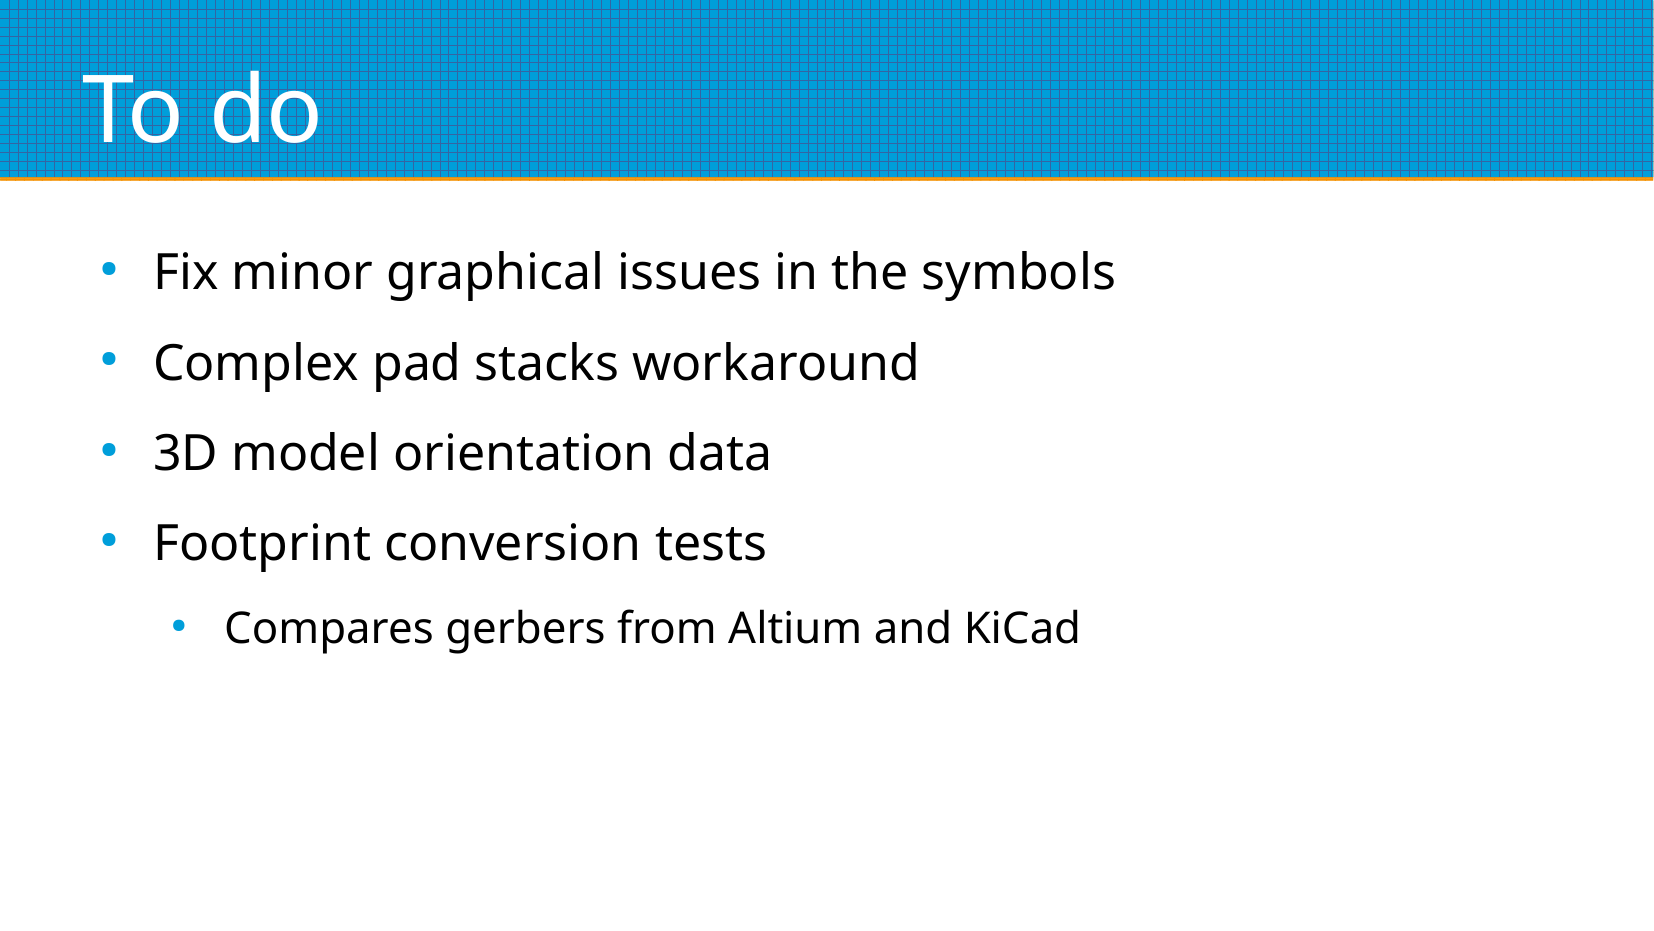

# To do
Fix minor graphical issues in the symbols
Complex pad stacks workaround
3D model orientation data
Footprint conversion tests
Compares gerbers from Altium and KiCad